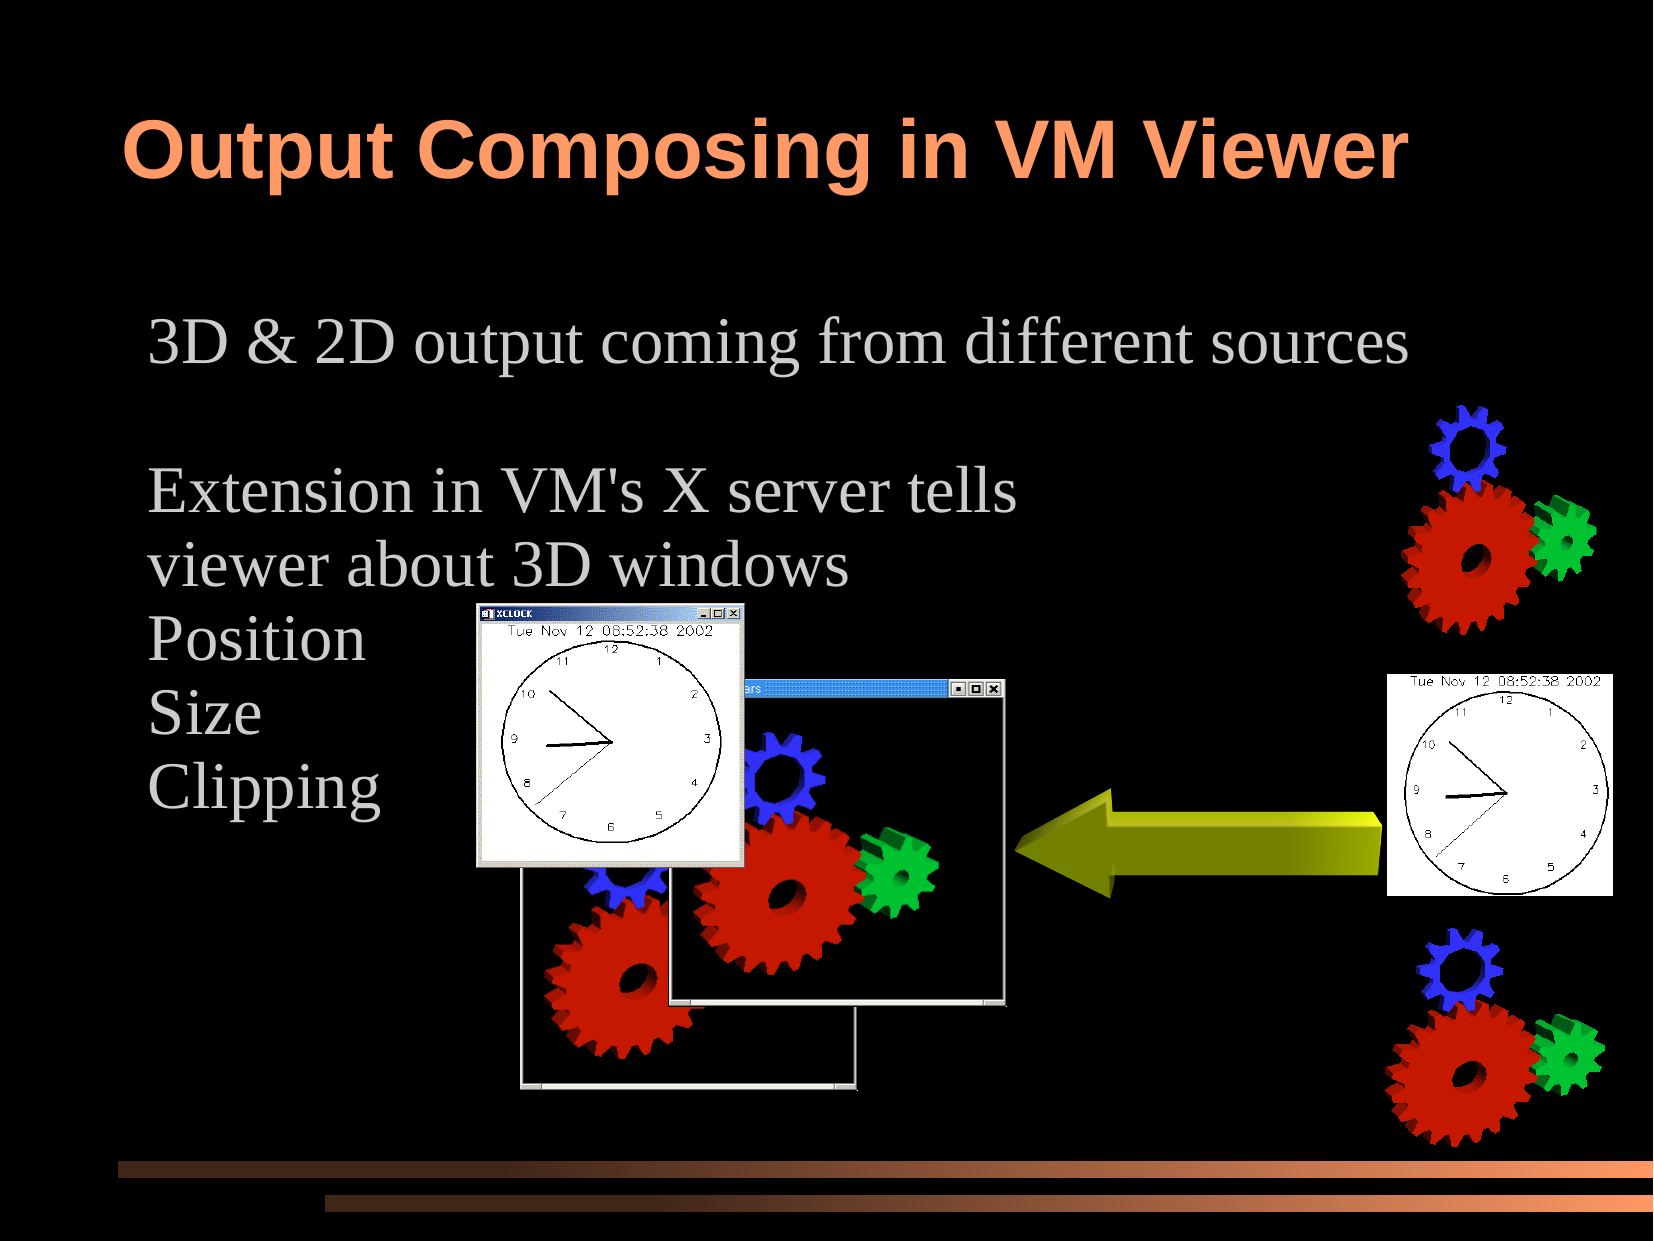

# Output Composing in VM Viewer
3D & 2D output coming from different sources
Extension in VM's X server tells
viewer about 3D windows
Position
Size
Clipping